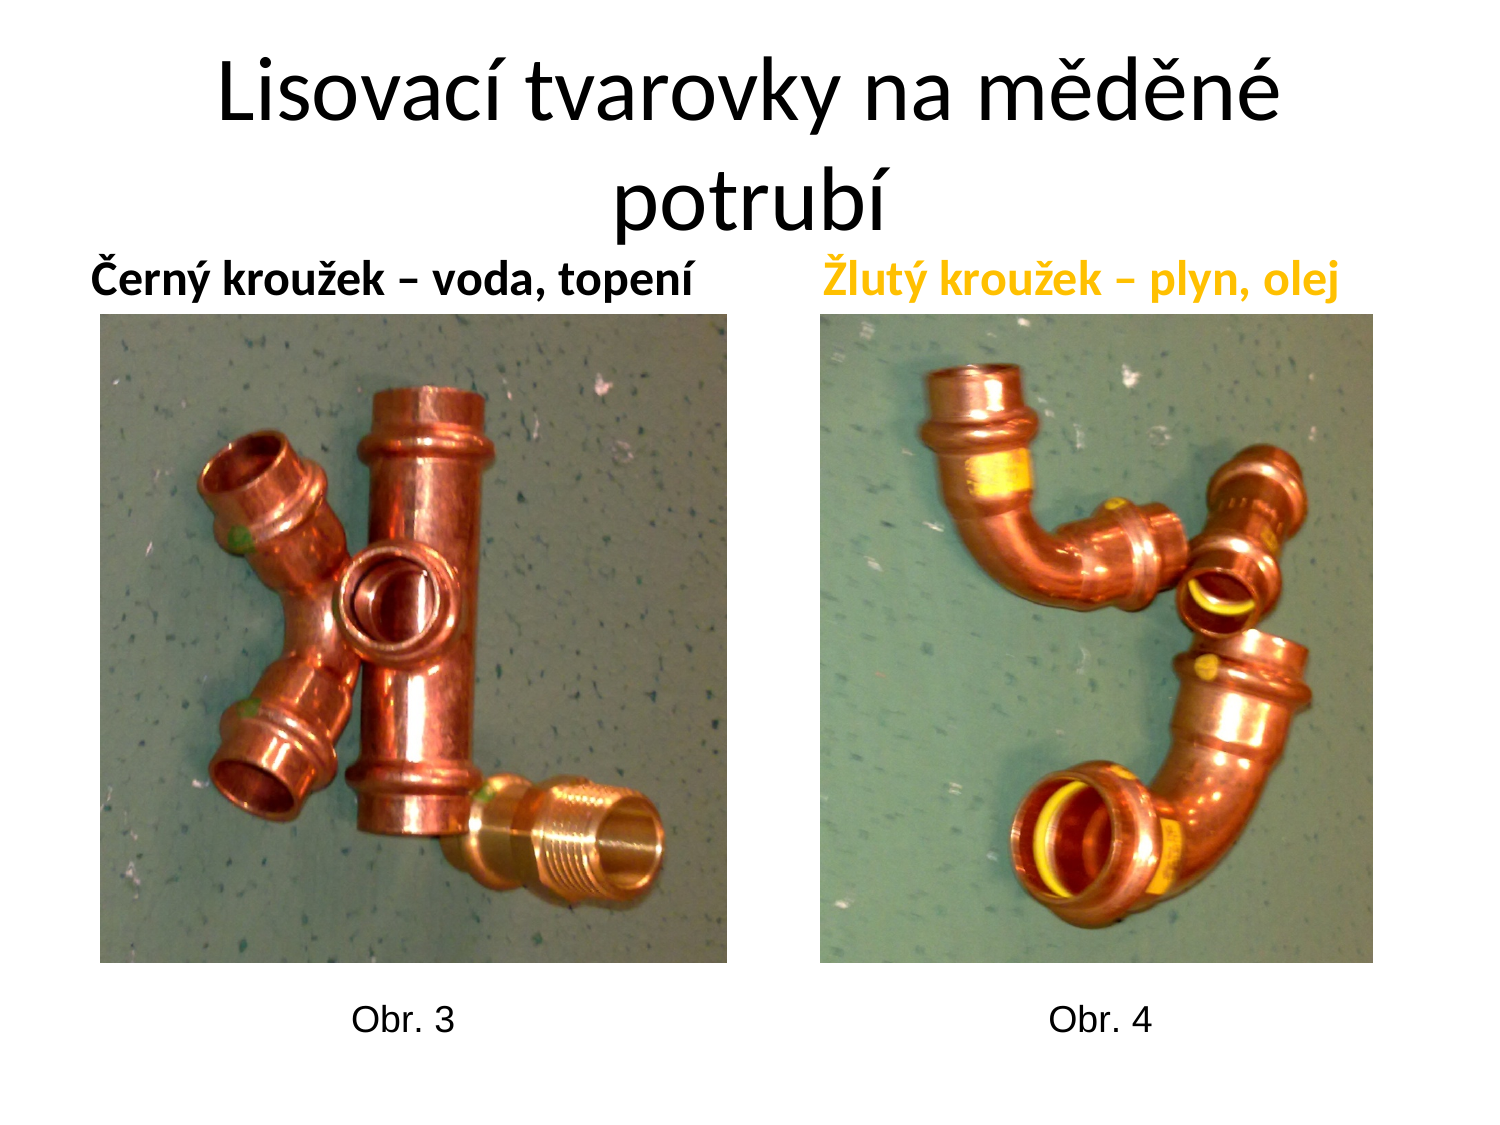

# Lisovací tvarovky na měděné potrubí
Černý kroužek – voda, topení
Žlutý kroužek – plyn, olej
Obr. 3
Obr. 4